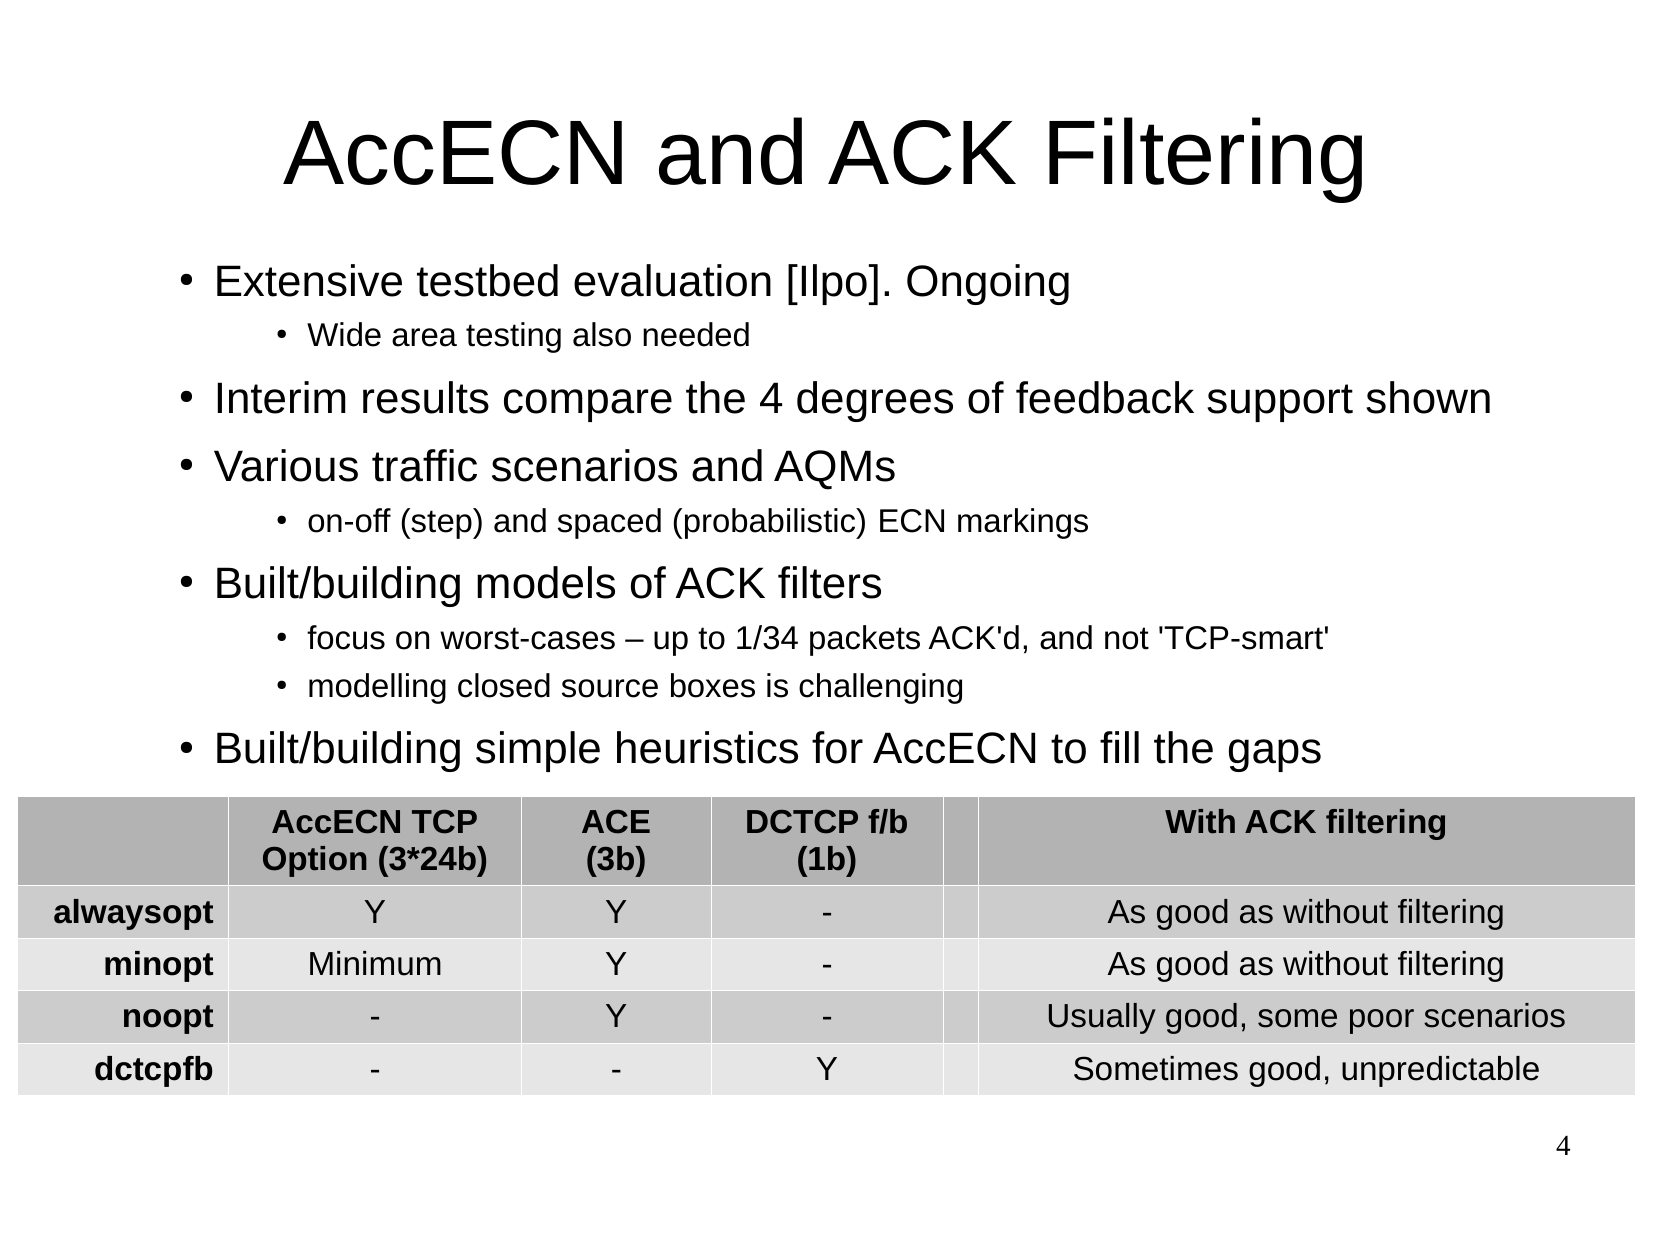

# AccECN and ACK Filtering
Extensive testbed evaluation [Ilpo]. Ongoing
Wide area testing also needed
Interim results compare the 4 degrees of feedback support shown
Various traffic scenarios and AQMs
on-off (step) and spaced (probabilistic) ECN markings
Built/building models of ACK filters
focus on worst-cases – up to 1/34 packets ACK'd, and not 'TCP-smart'
modelling closed source boxes is challenging
Built/building simple heuristics for AccECN to fill the gaps
| | AccECN TCP Option (3\*24b) | ACE (3b) | DCTCP f/b (1b) | | With ACK filtering |
| --- | --- | --- | --- | --- | --- |
| alwaysopt | Y | Y | - | | As good as without filtering |
| minopt | Minimum | Y | - | | As good as without filtering |
| noopt | - | Y | - | | Usually good, some poor scenarios |
| dctcpfb | - | - | Y | | Sometimes good, unpredictable |
4